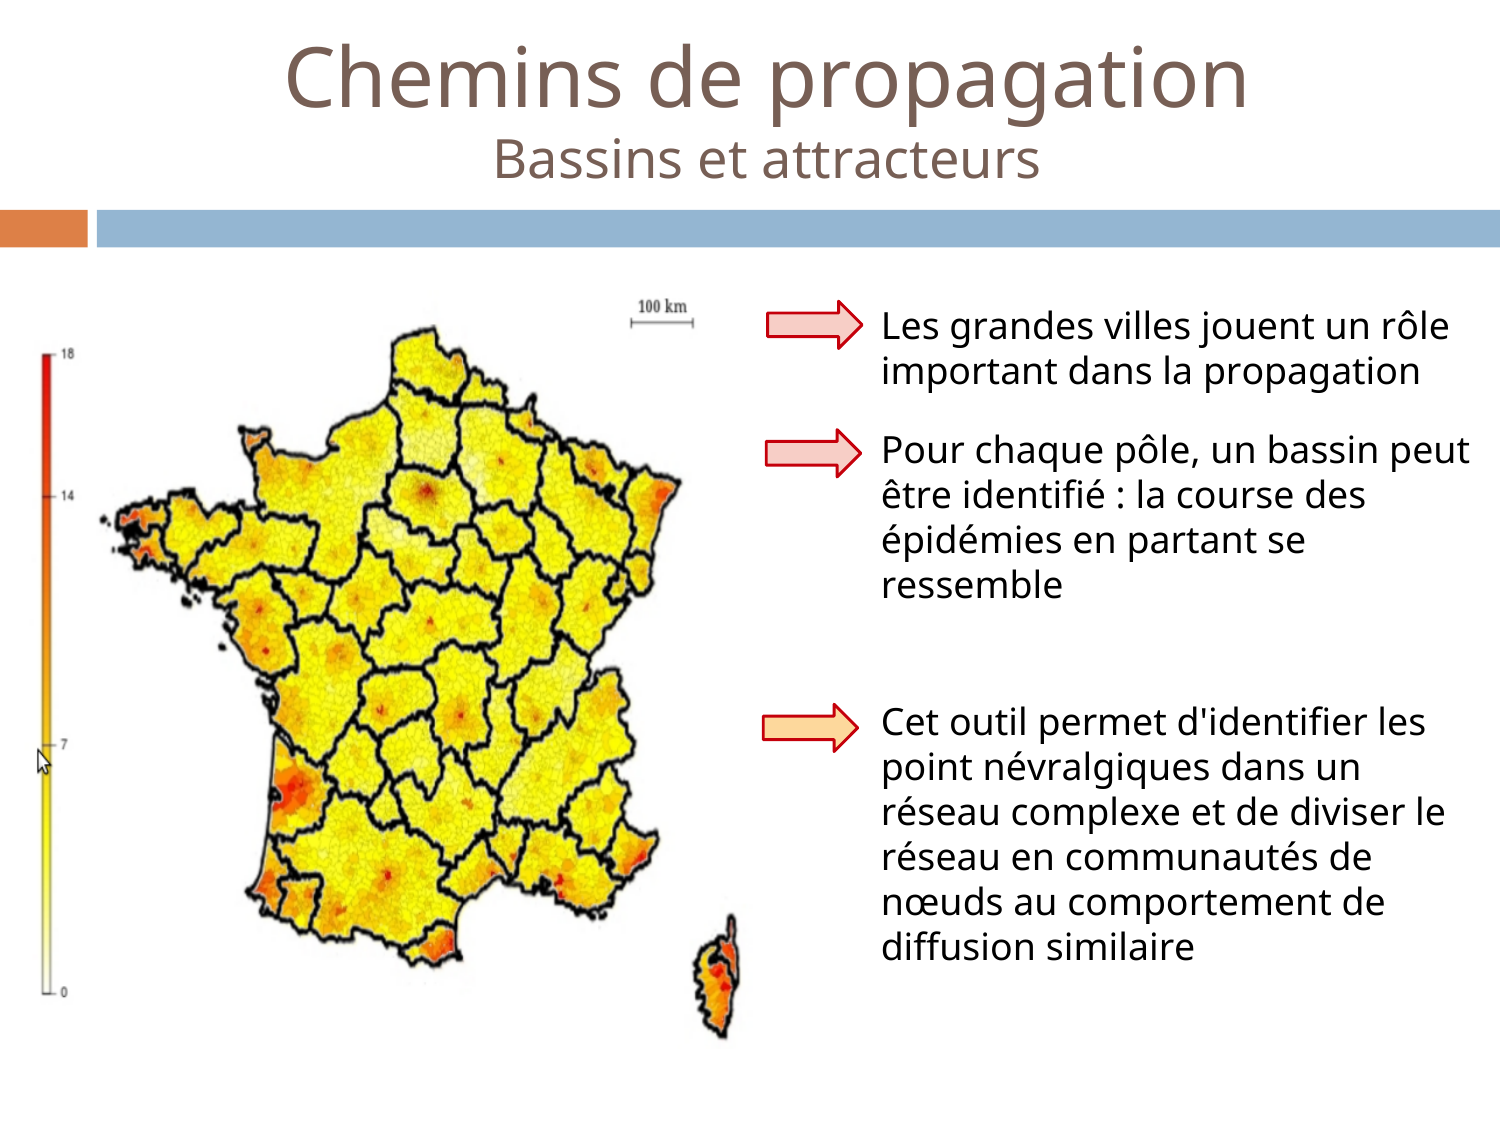

Chemins de propagation
Bassins et attracteurs
Les grandes villes jouent un rôle important dans la propagation
Pour chaque pôle, un bassin peut être identifié : la course des épidémies en partant se ressemble
Cet outil permet d'identifier les point névralgiques dans un réseau complexe et de diviser le réseau en communautés de nœuds au comportement de diffusion similaire